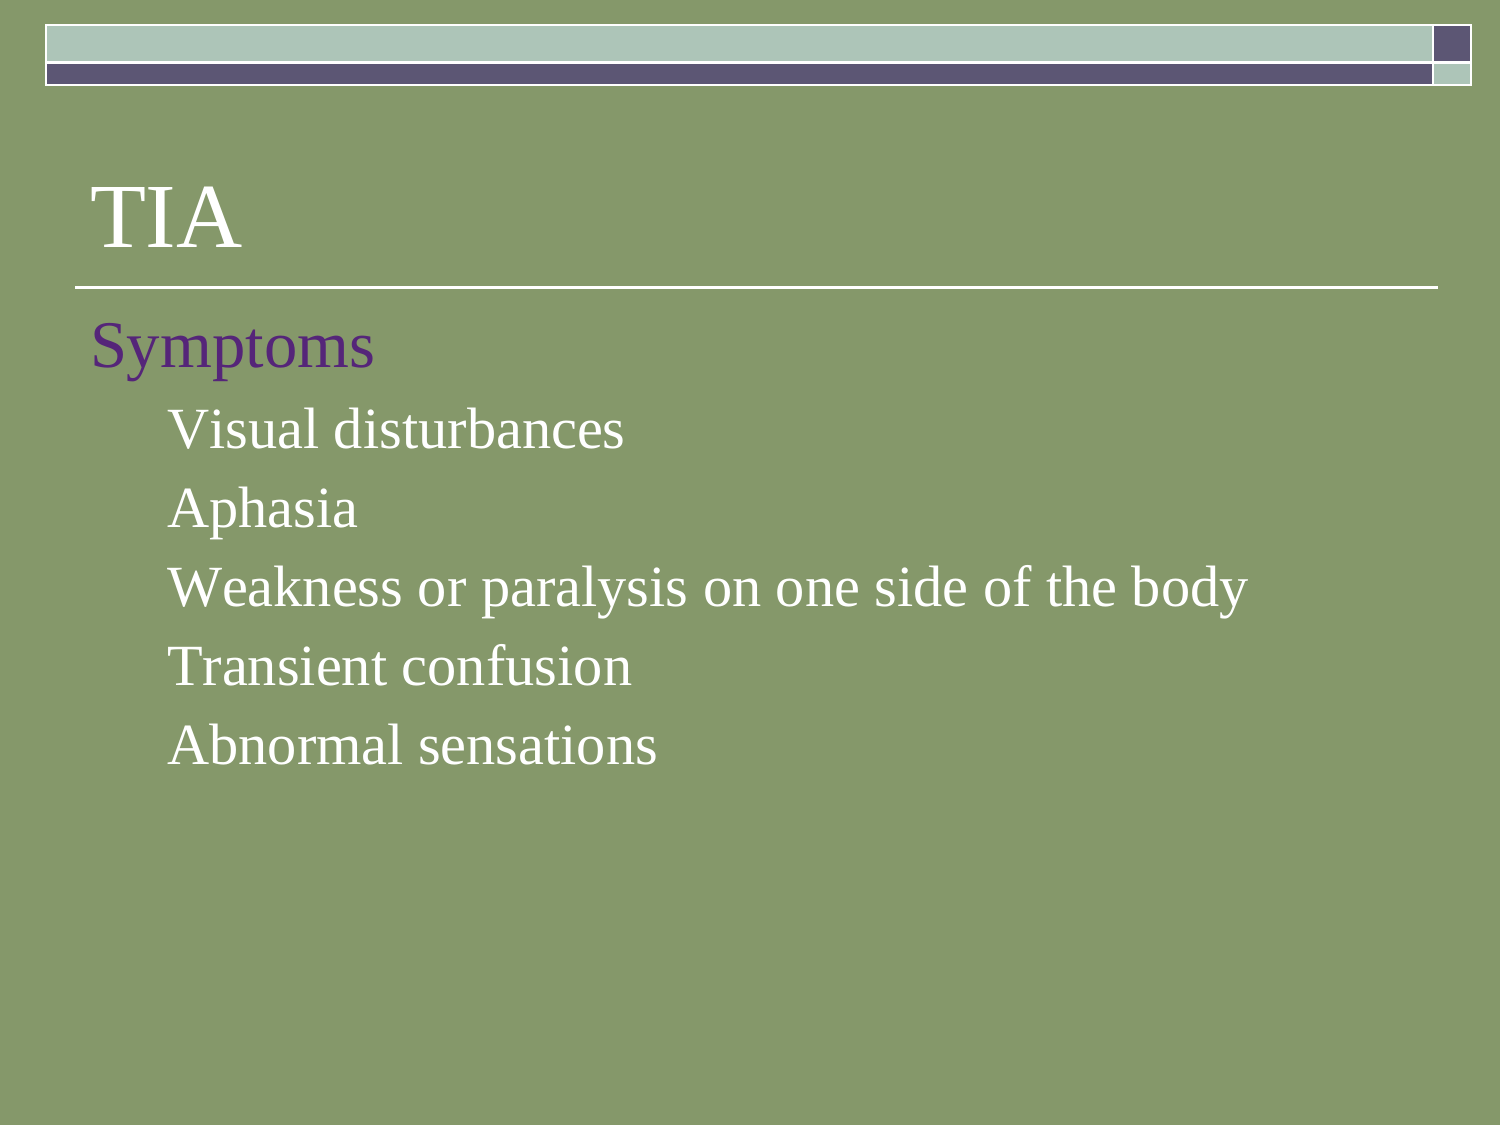

# TIA
Symptoms
Visual disturbances
Aphasia
Weakness or paralysis on one side of the body
Transient confusion
Abnormal sensations